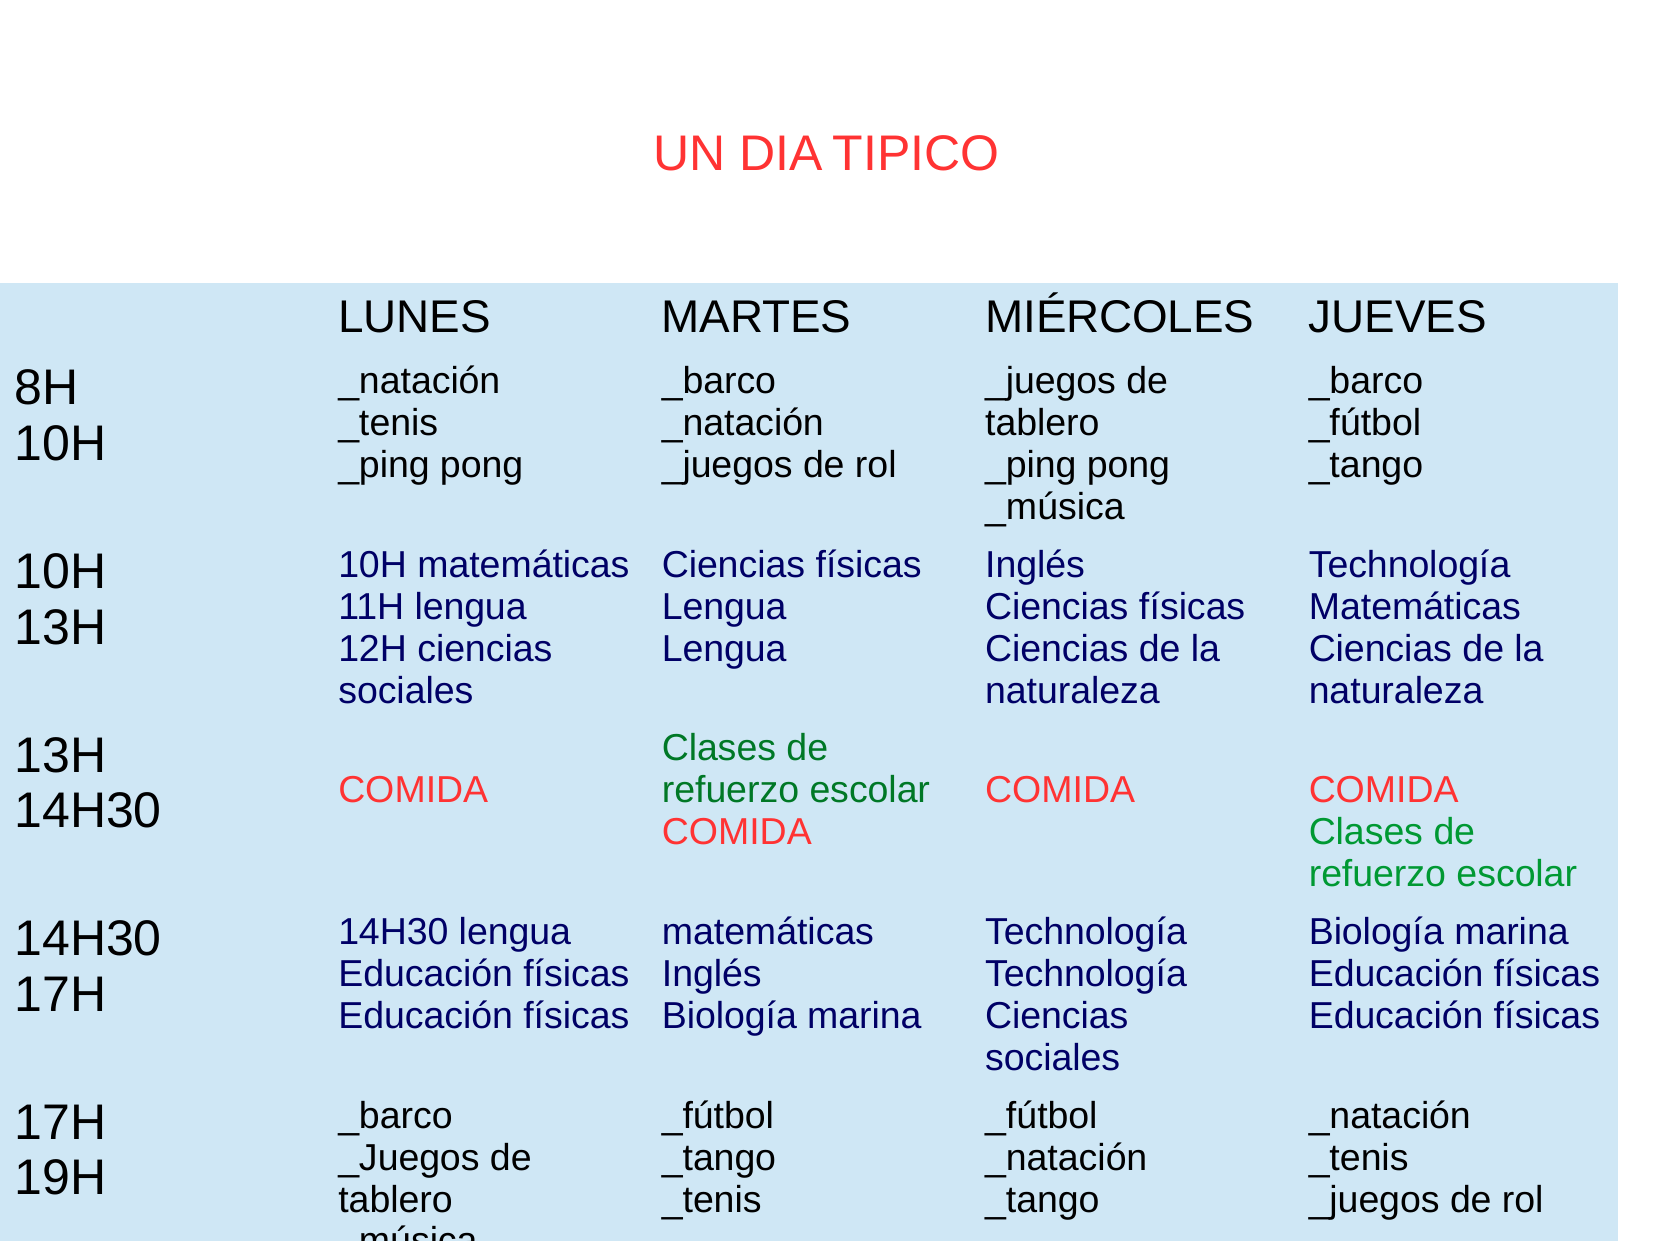

# UN DIA TIPICO
| | LUNES | MARTES | MIÉRCOLES | JUEVES |
| --- | --- | --- | --- | --- |
| 8H 10H | \_natación \_tenis \_ping pong | \_barco \_natación \_juegos de rol | \_juegos de tablero \_ping pong \_música | \_barco \_fútbol \_tango |
| 10H 13H | 10H matemáticas 11H lengua 12H ciencias sociales | Ciencias físicas Lengua Lengua | Inglés Ciencias físicas Ciencias de la naturaleza | Technología Matemáticas Ciencias de la naturaleza |
| 13H 14H30 | COMIDA | Clases de refuerzo escolar COMIDA | COMIDA | COMIDA Clases de refuerzo escolar |
| 14H30 17H | 14H30 lengua Educación físicas Educación físicas | matemáticas Inglés Biología marina | Technología Technología Ciencias sociales | Biología marina Educación físicas Educación físicas |
| 17H 19H | \_barco \_Juegos de tablero \_música | \_fútbol \_tango \_tenis | \_fútbol \_natación \_tango | \_natación \_tenis \_juegos de rol |